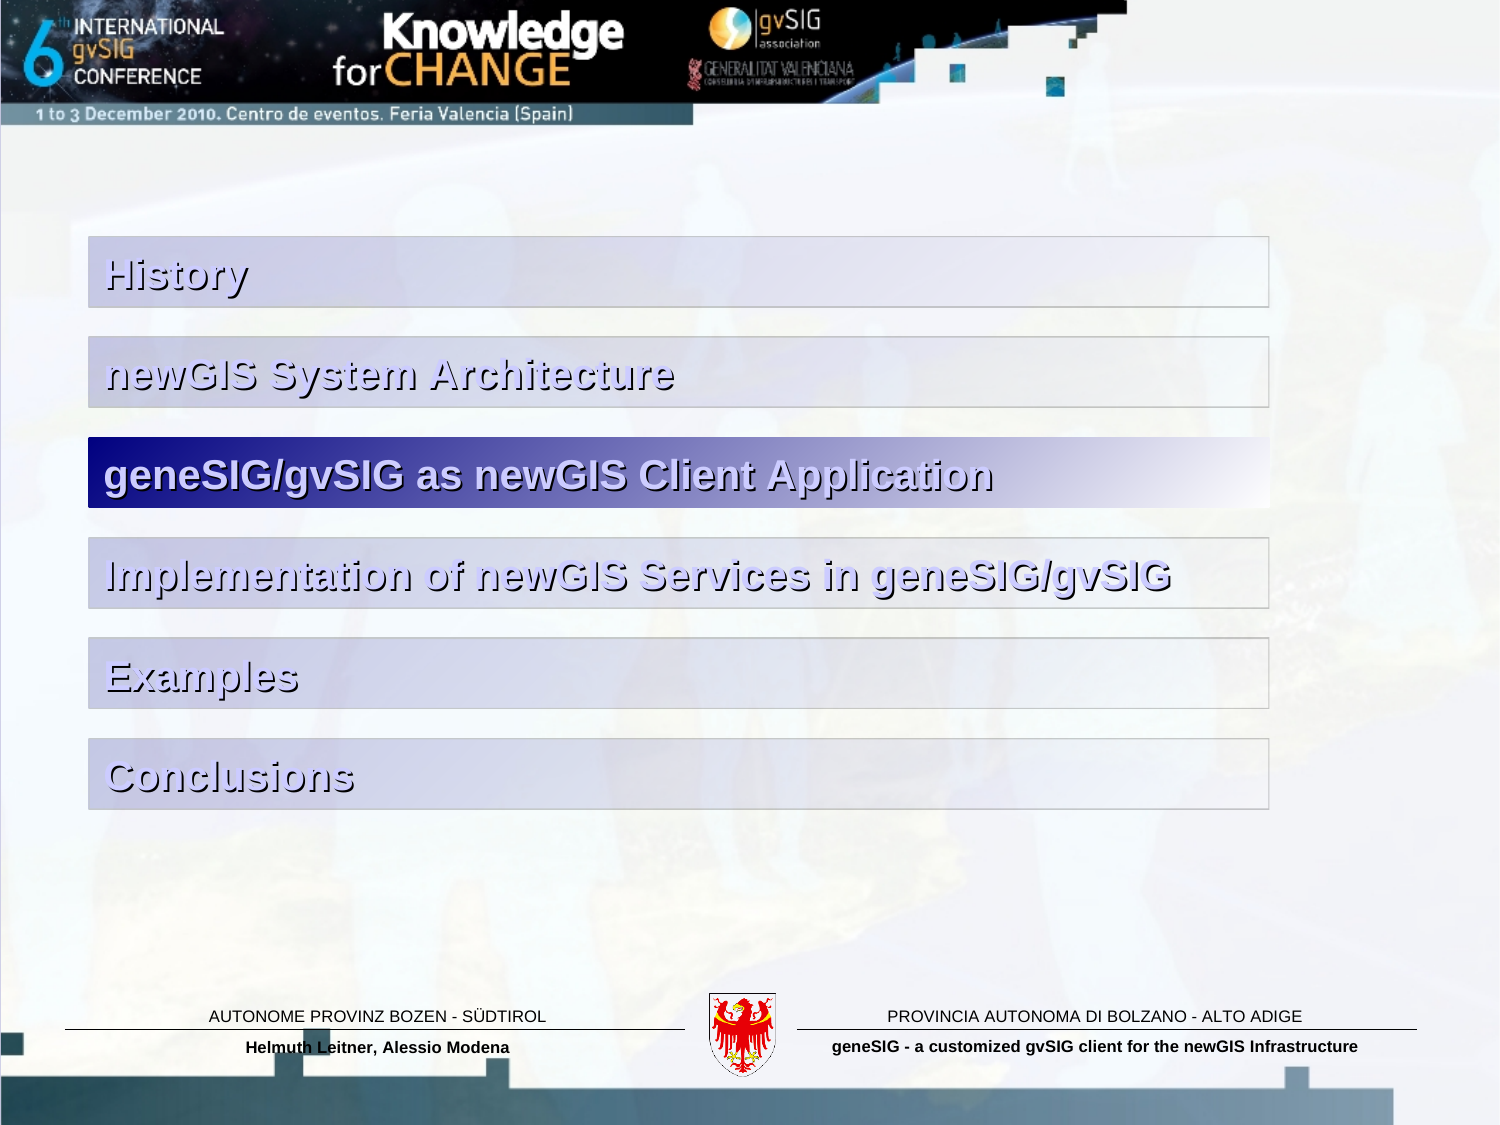

History
newGIS System Architecture
geneSIG/gvSIG as newGIS Client Application
Implementation of newGIS Services in geneSIG/gvSIG
Examples
Conclusions